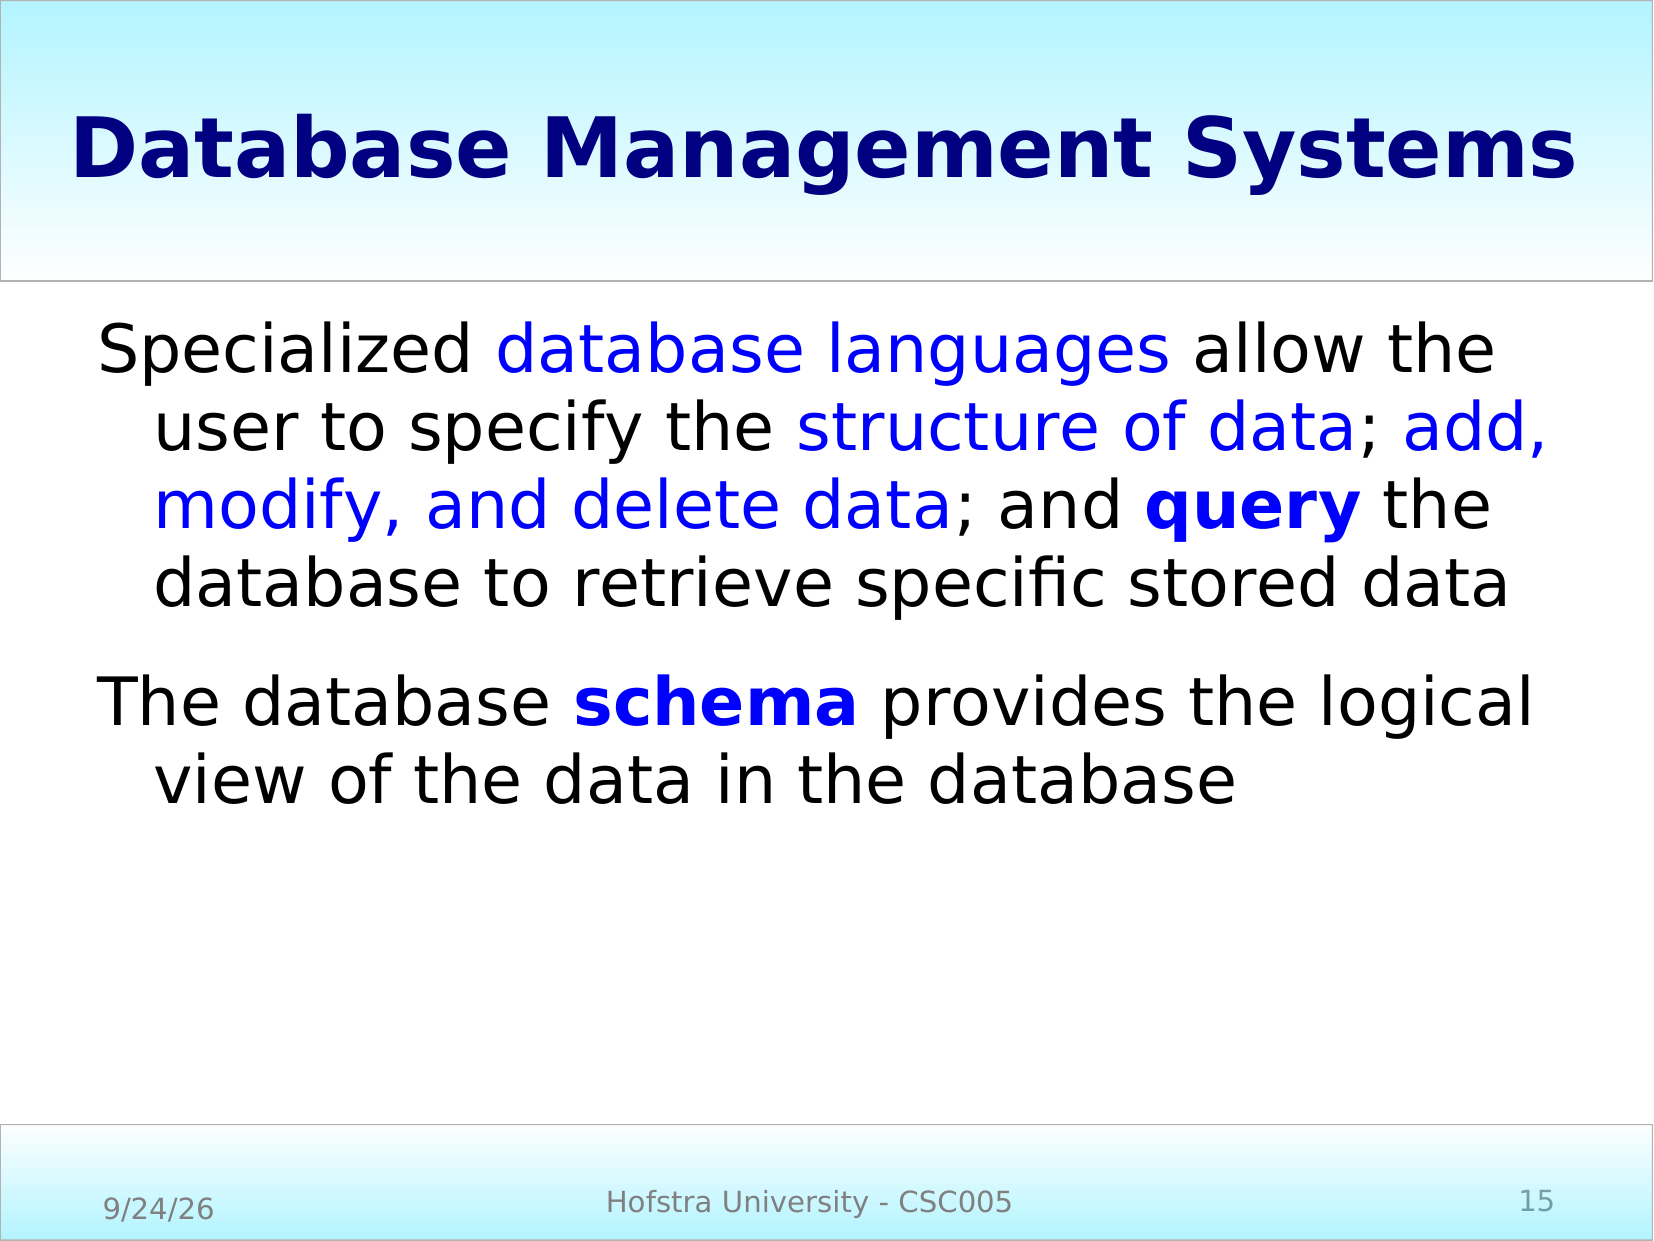

# Database Management Systems
Specialized database languages allow the user to specify the structure of data; add, modify, and delete data; and query the database to retrieve specific stored data
The database schema provides the logical view of the data in the database
15
Hofstra University - CSC005